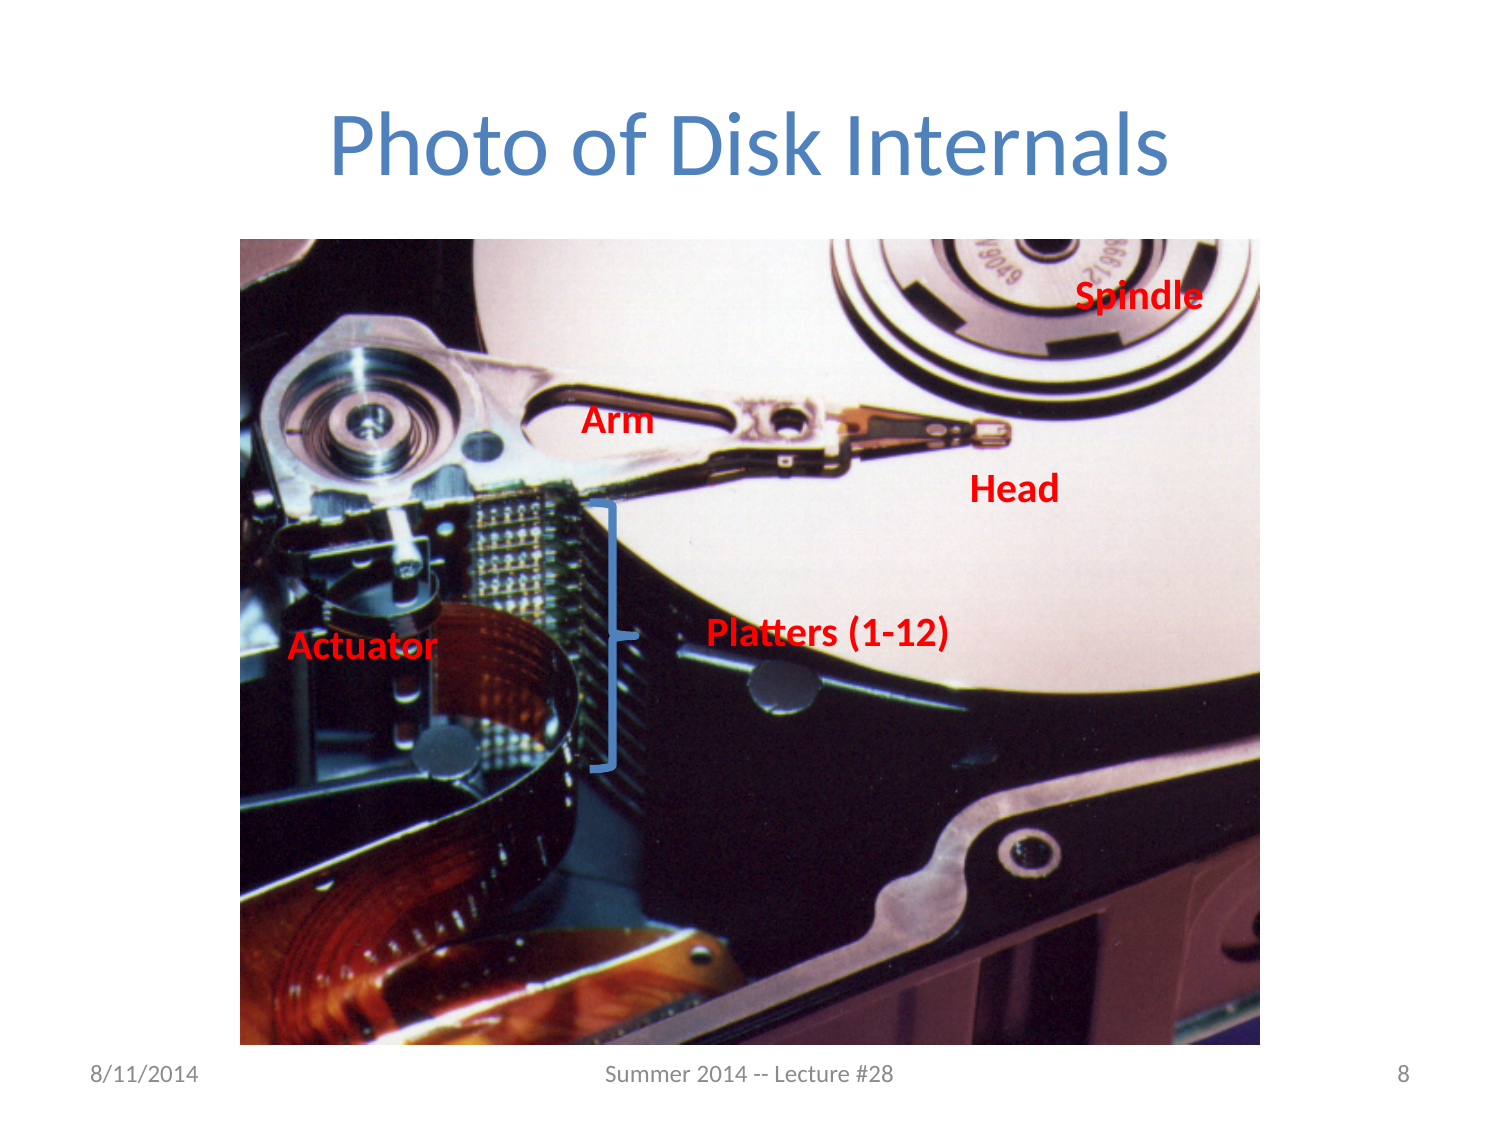

# Photo of Disk Internals
Spindle
Arm
Head
Platters (1-12)
Actuator
8/11/2014
Summer 2014 -- Lecture #28
8